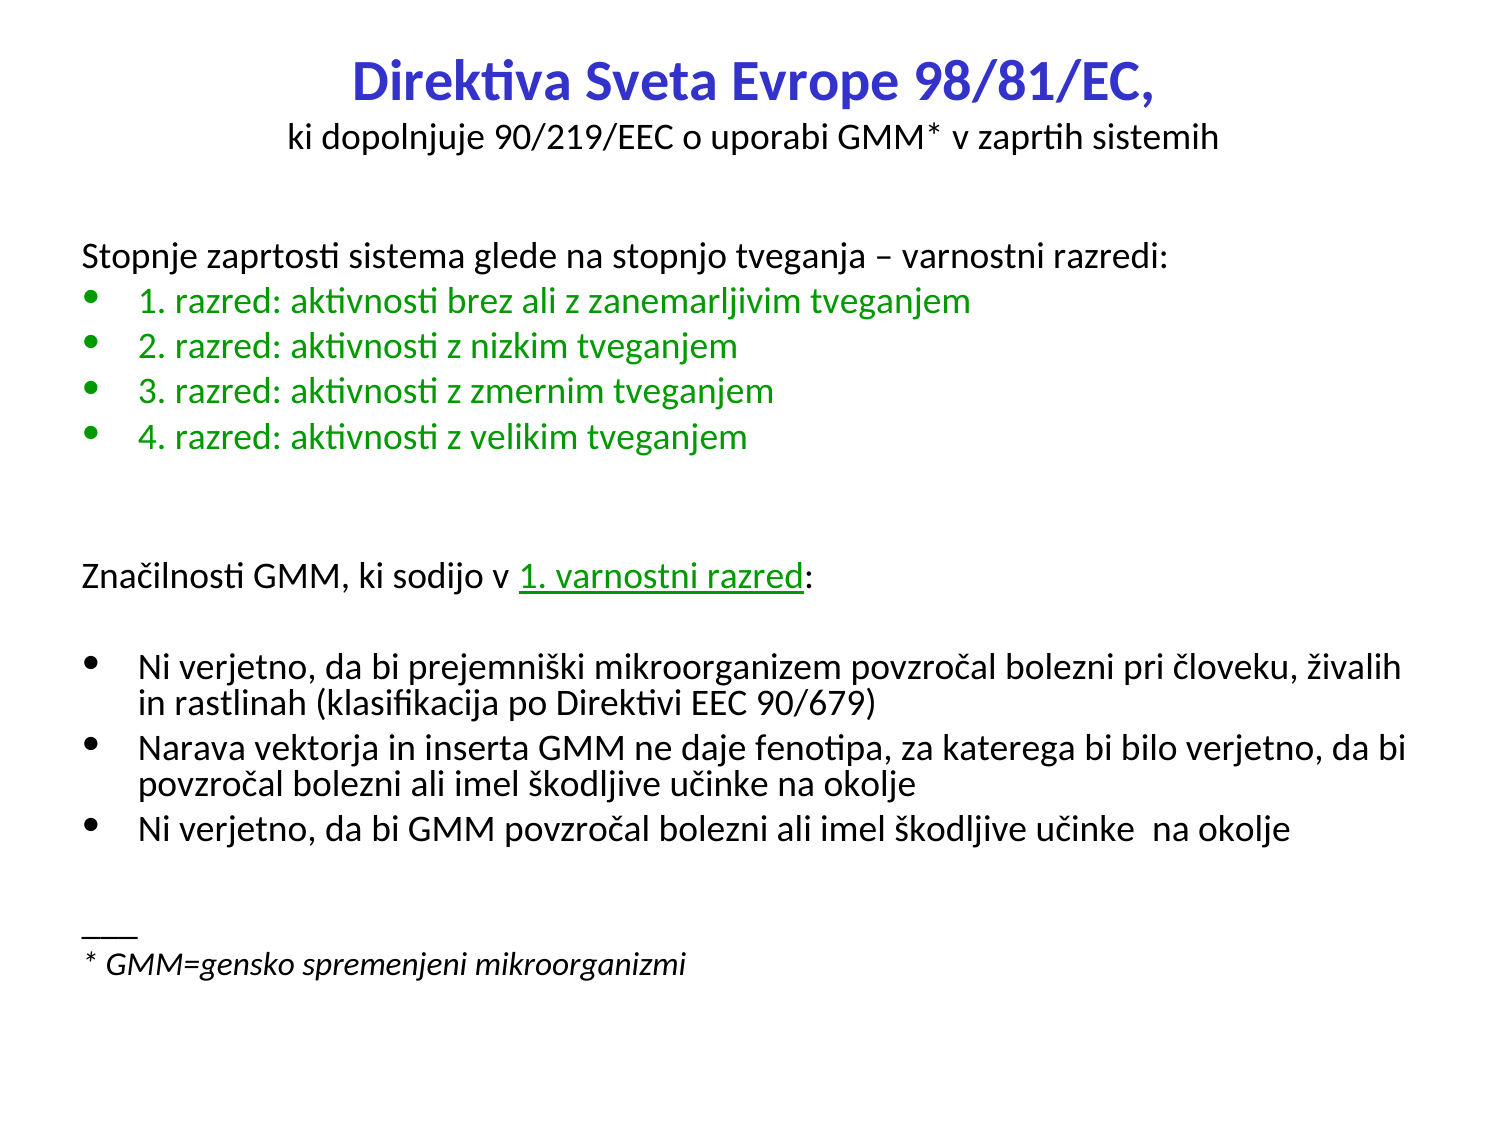

# Direktiva Sveta Evrope 98/81/EC, ki dopolnjuje 90/219/EEC o uporabi GMM* v zaprtih sistemih
Stopnje zaprtosti sistema glede na stopnjo tveganja – varnostni razredi:
1. razred: aktivnosti brez ali z zanemarljivim tveganjem
2. razred: aktivnosti z nizkim tveganjem
3. razred: aktivnosti z zmernim tveganjem
4. razred: aktivnosti z velikim tveganjem
Značilnosti GMM, ki sodijo v 1. varnostni razred:
Ni verjetno, da bi prejemniški mikroorganizem povzročal bolezni pri človeku, živalih in rastlinah (klasifikacija po Direktivi EEC 90/679)
Narava vektorja in inserta GMM ne daje fenotipa, za katerega bi bilo verjetno, da bi povzročal bolezni ali imel škodljive učinke na okolje
Ni verjetno, da bi GMM povzročal bolezni ali imel škodljive učinke na okolje
___
* GMM=gensko spremenjeni mikroorganizmi